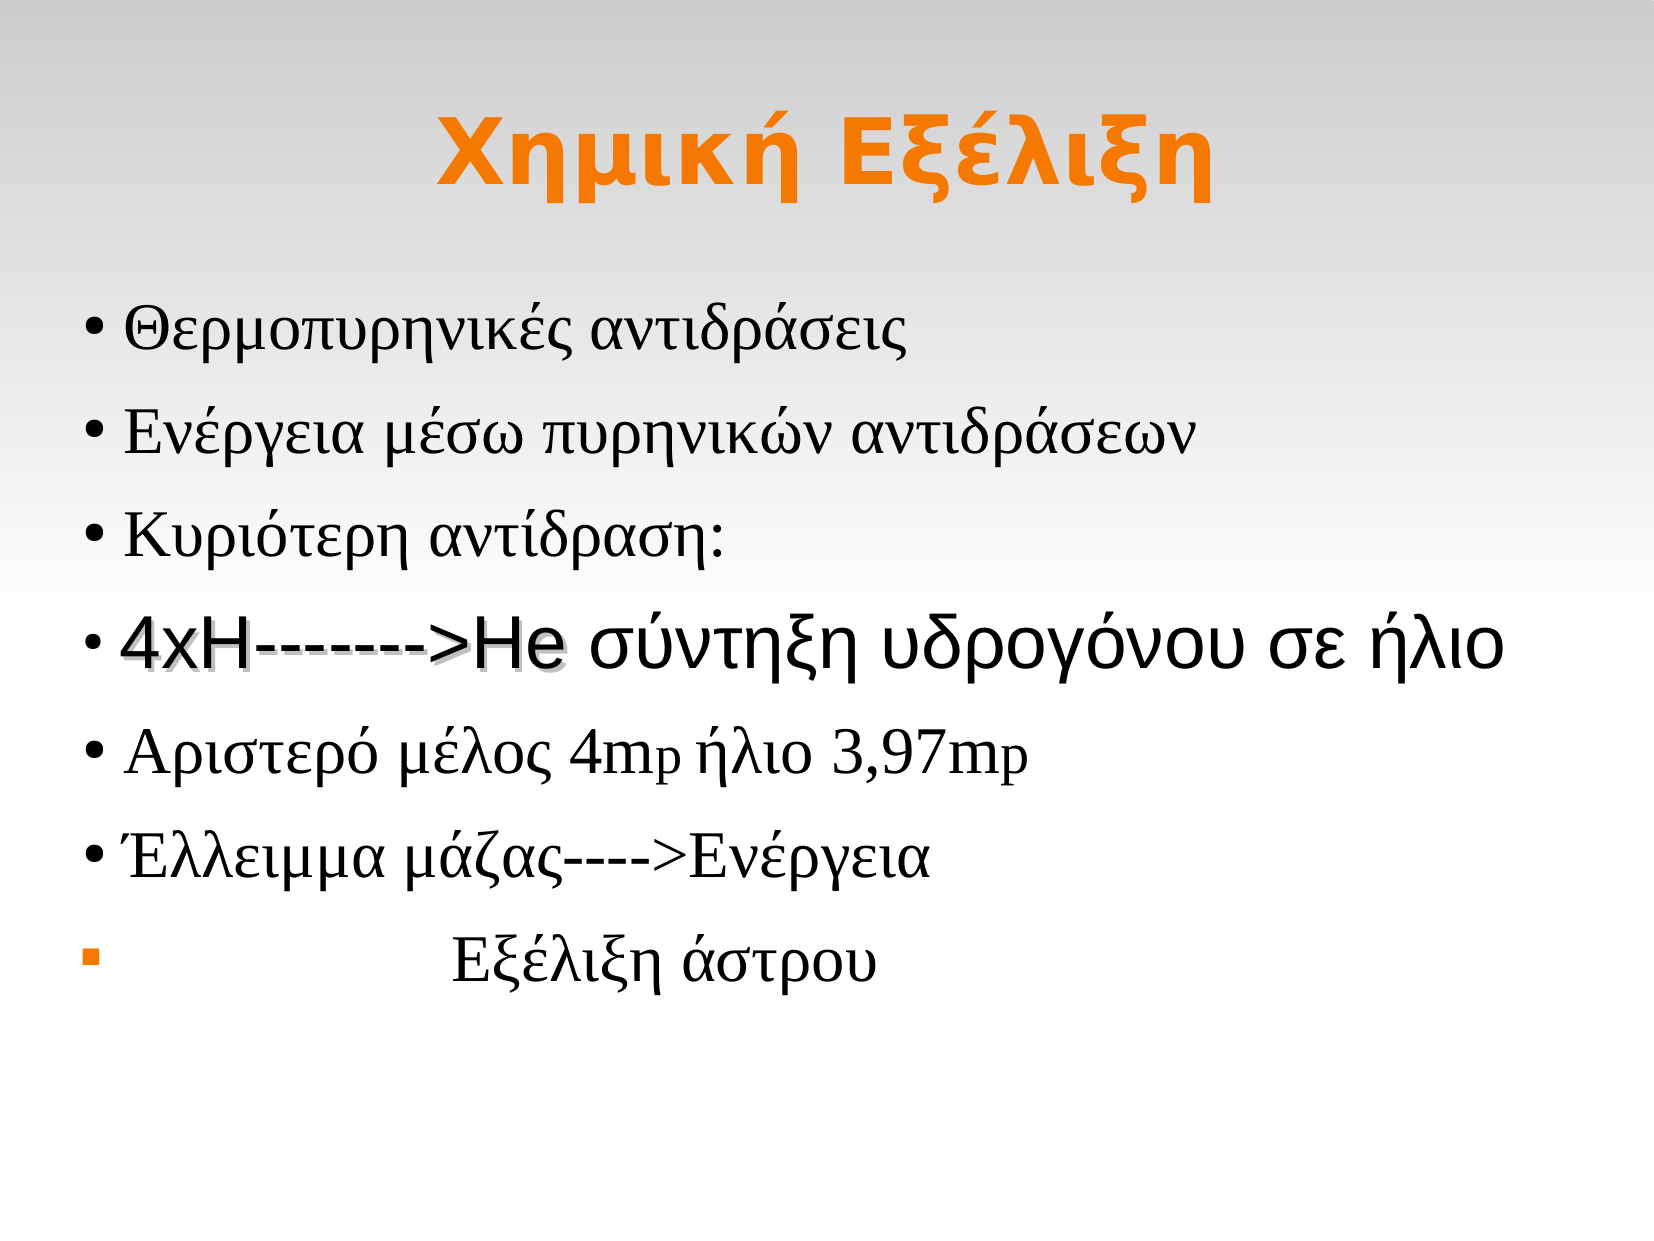

Χημική Εξέλιξη
# Θερμοπυρηνικές αντιδράσεις
 Ενέργεια μέσω πυρηνικών αντιδράσεων
 Κυριότερη αντίδραση:
 4xH------->He σύντηξη υδρογόνου σε ήλιο
 Αριστερό μέλος 4mp ήλιο 3,97mp
 Έλλειμμα μάζας---->Ενέργεια
 Εξέλιξη άστρου